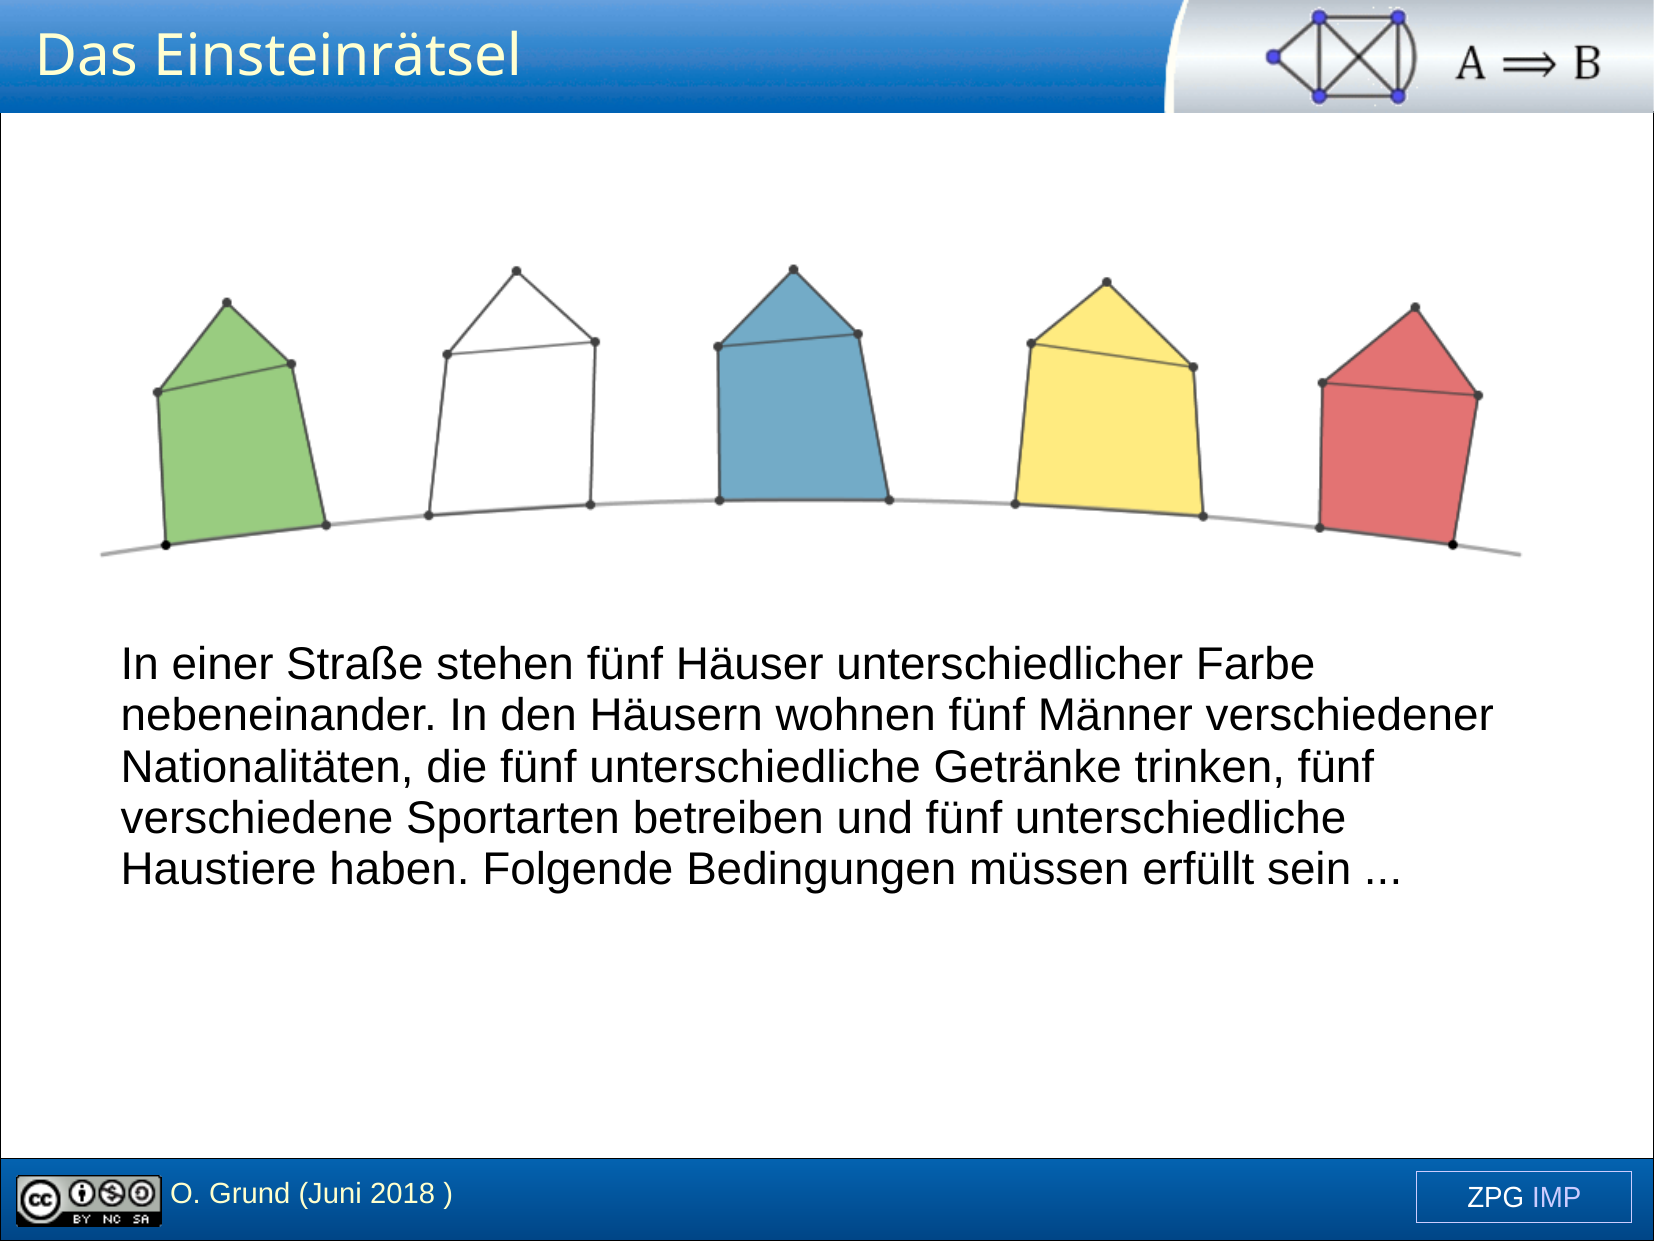

# Das Einsteinrätsel
In einer Straße stehen fünf Häuser unterschiedlicher Farbe nebeneinander. In den Häusern wohnen fünf Männer verschiedener Nationalitäten, die fünf unterschiedliche Getränke trinken, fünf verschiedene Sportarten betreiben und fünf unterschiedliche Haustiere haben. Folgende Bedingungen müssen erfüllt sein ...
1